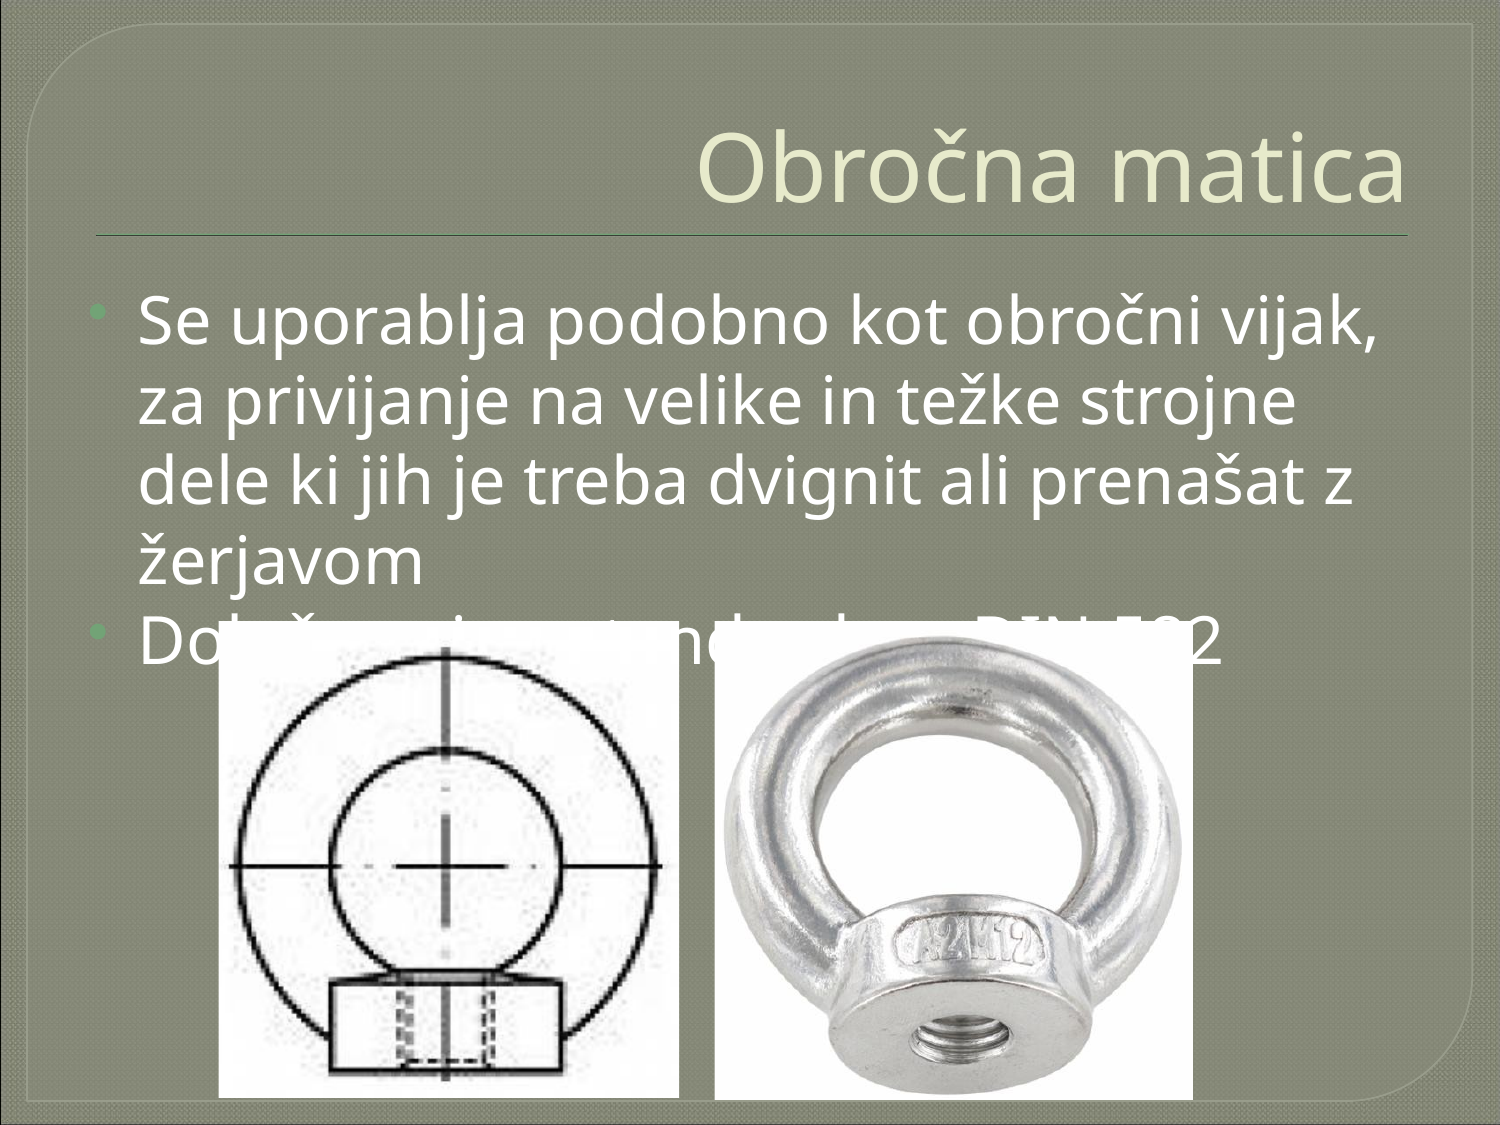

# Obročna matica
Se uporablja podobno kot obročni vijak, za privijanje na velike in težke strojne dele ki jih je treba dvignit ali prenašat z žerjavom
Določena je z standardom DIN 582